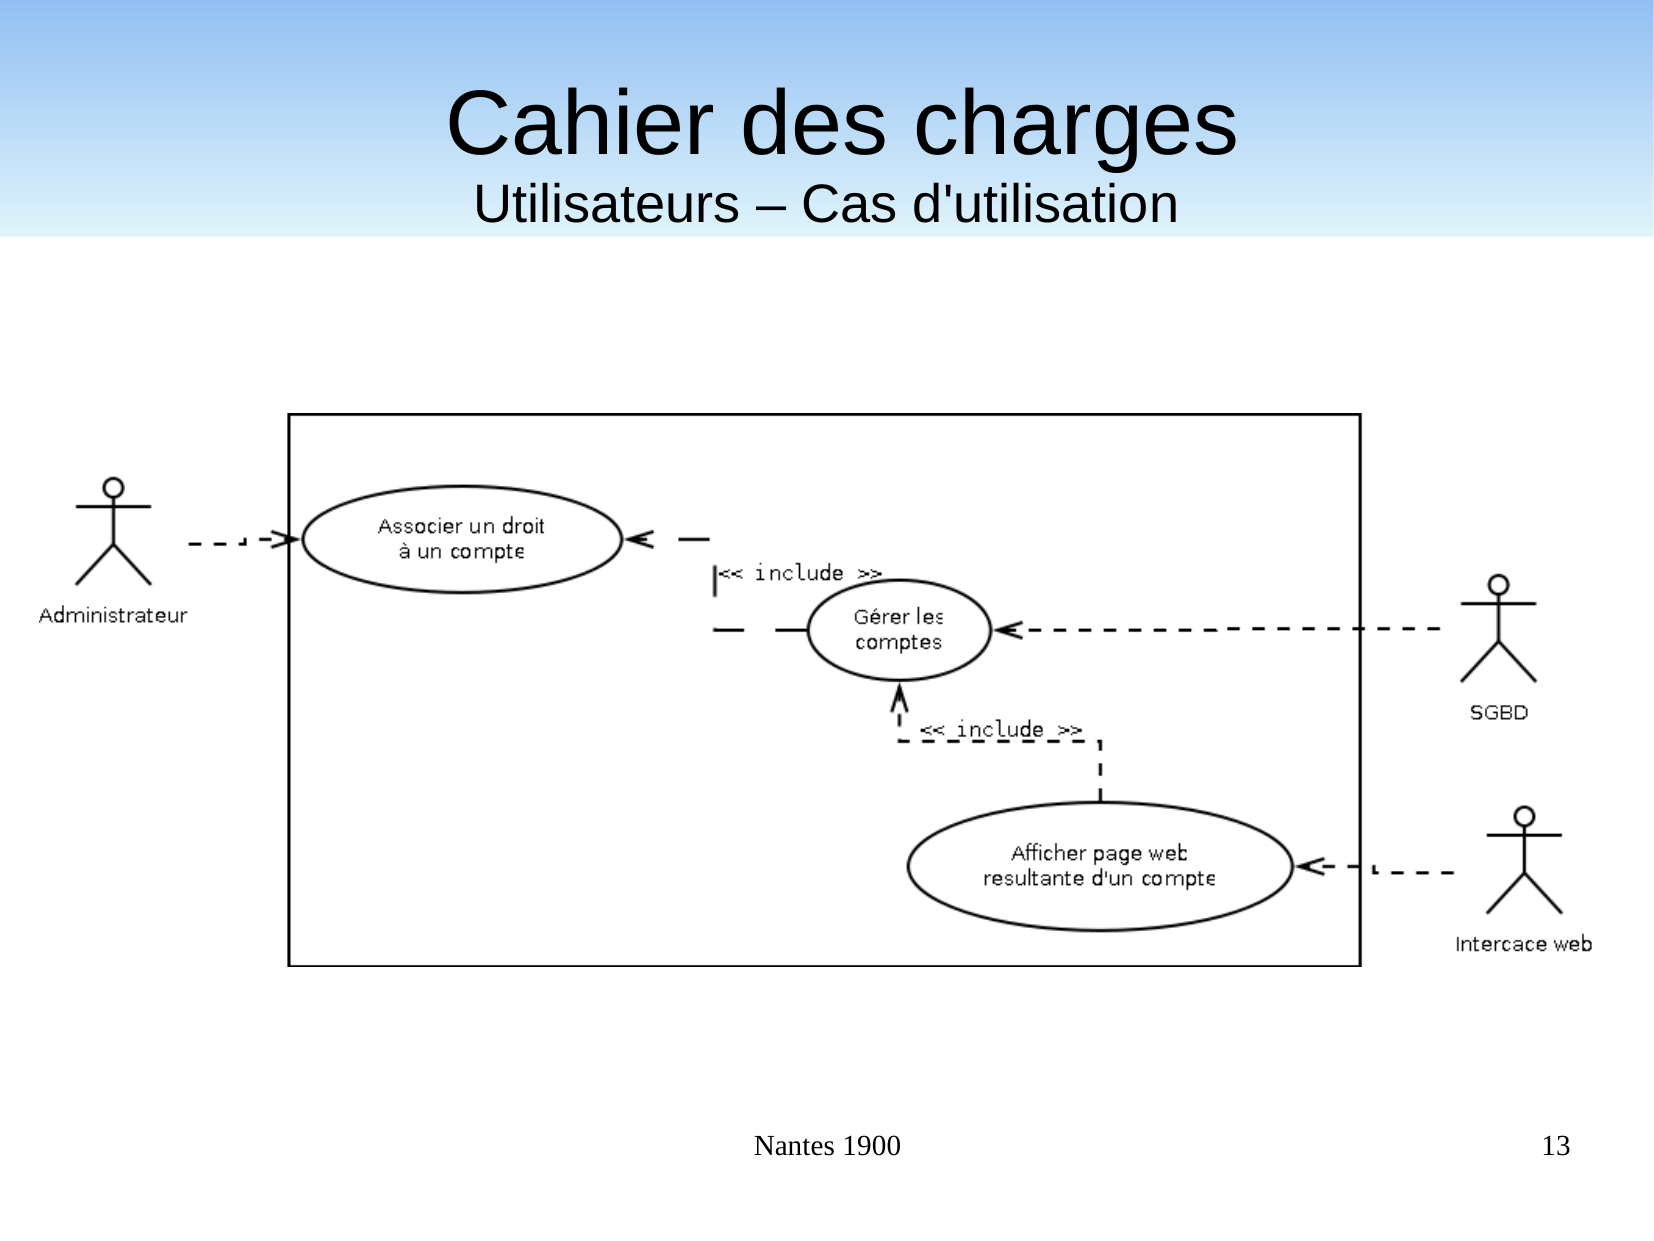

# Cahier des charges Utilisateurs – Cas d'utilisation
Nantes 1900
13